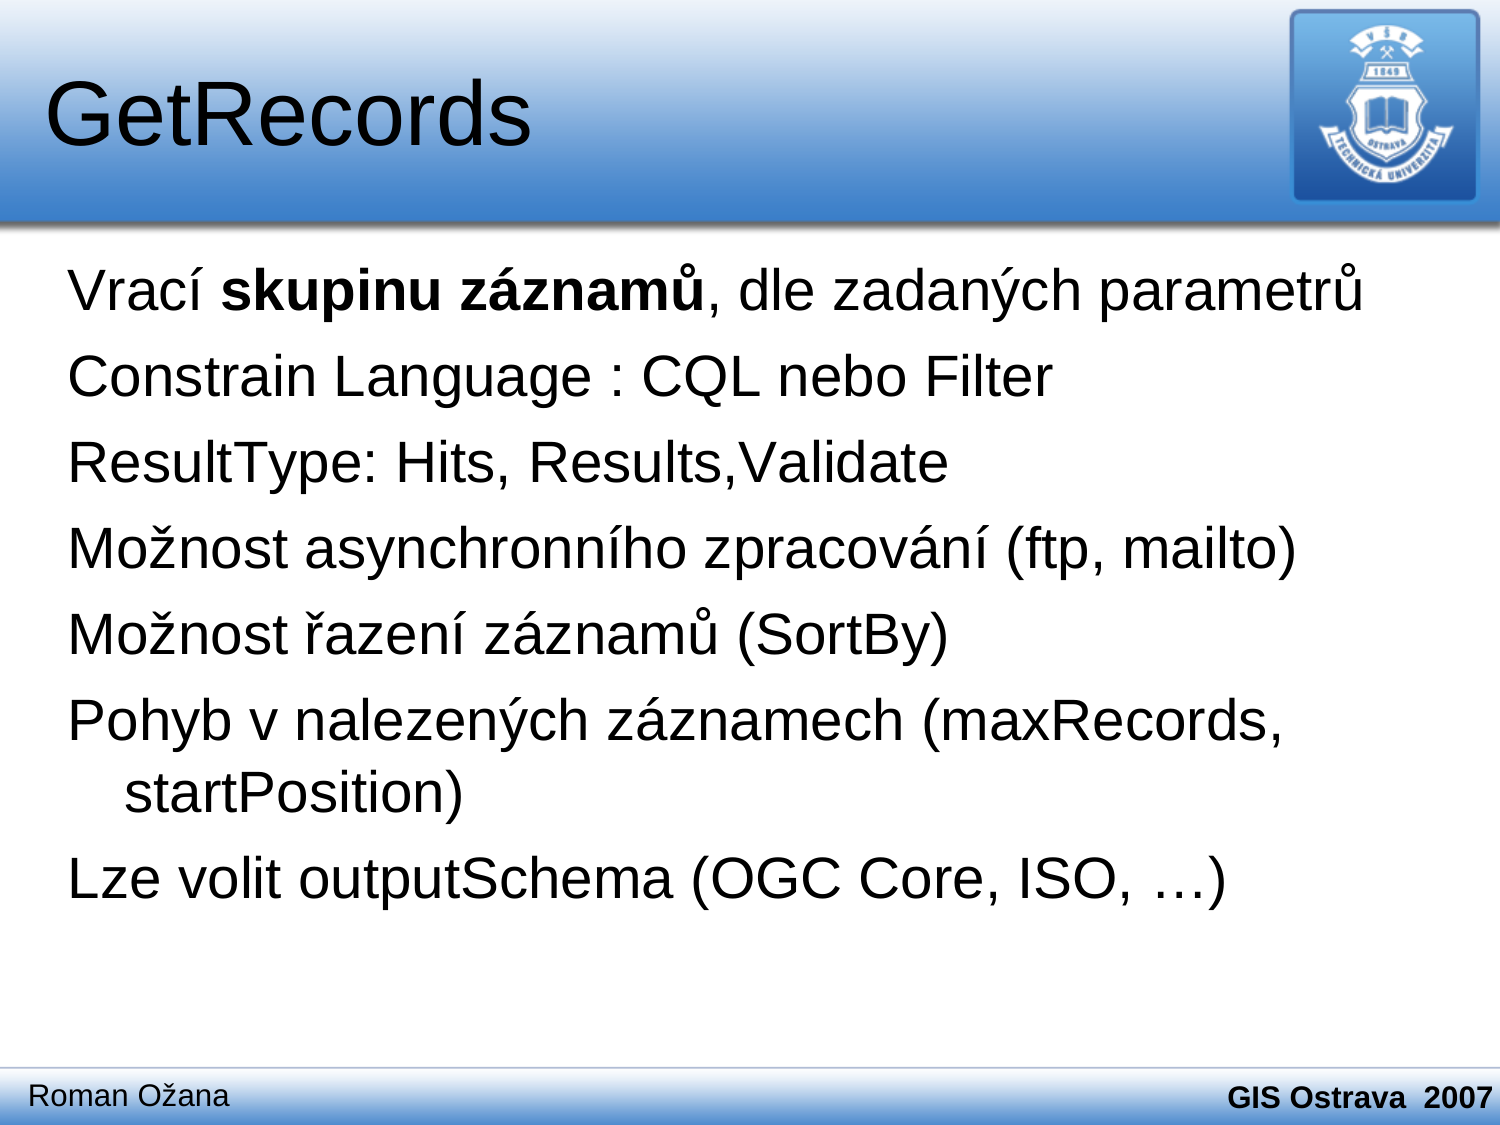

# GetRecords
Vrací skupinu záznamů, dle zadaných parametrů
Constrain Language : CQL nebo Filter
ResultType: Hits, Results,Validate
Možnost asynchronního zpracování (ftp, mailto)
Možnost řazení záznamů (SortBy)
Pohyb v nalezených záznamech (maxRecords, startPosition)
Lze volit outputSchema (OGC Core, ISO, …)